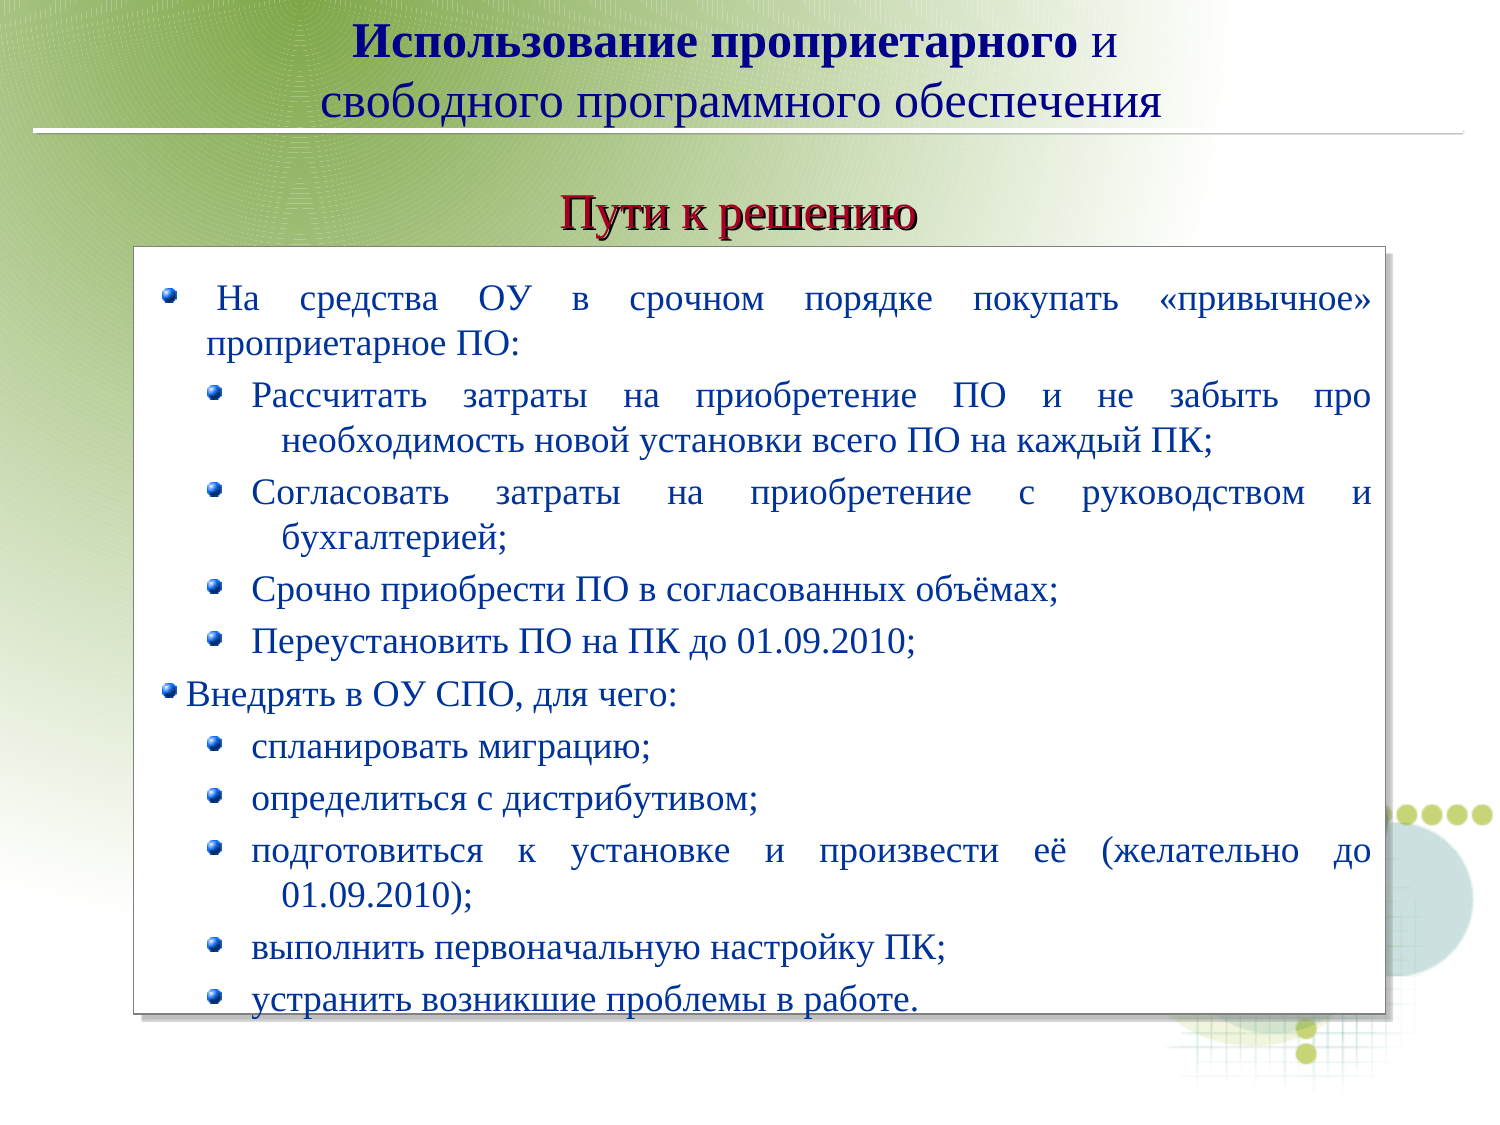

Использование проприетарного и
свободного программного обеспечения
Пути к решению
 На средства ОУ в срочном порядке покупать «привычное» проприетарное ПО:
Рассчитать затраты на приобретение ПО и не забыть про необходимость новой установки всего ПО на каждый ПК;
Согласовать затраты на приобретение с руководством и бухгалтерией;
Срочно приобрести ПО в согласованных объёмах;
Переустановить ПО на ПК до 01.09.2010;
 Внедрять в ОУ СПО, для чего:
спланировать миграцию;
определиться с дистрибутивом;
подготовиться к установке и произвести её (желательно до 01.09.2010);
выполнить первоначальную настройку ПК;
устранить возникшие проблемы в работе.